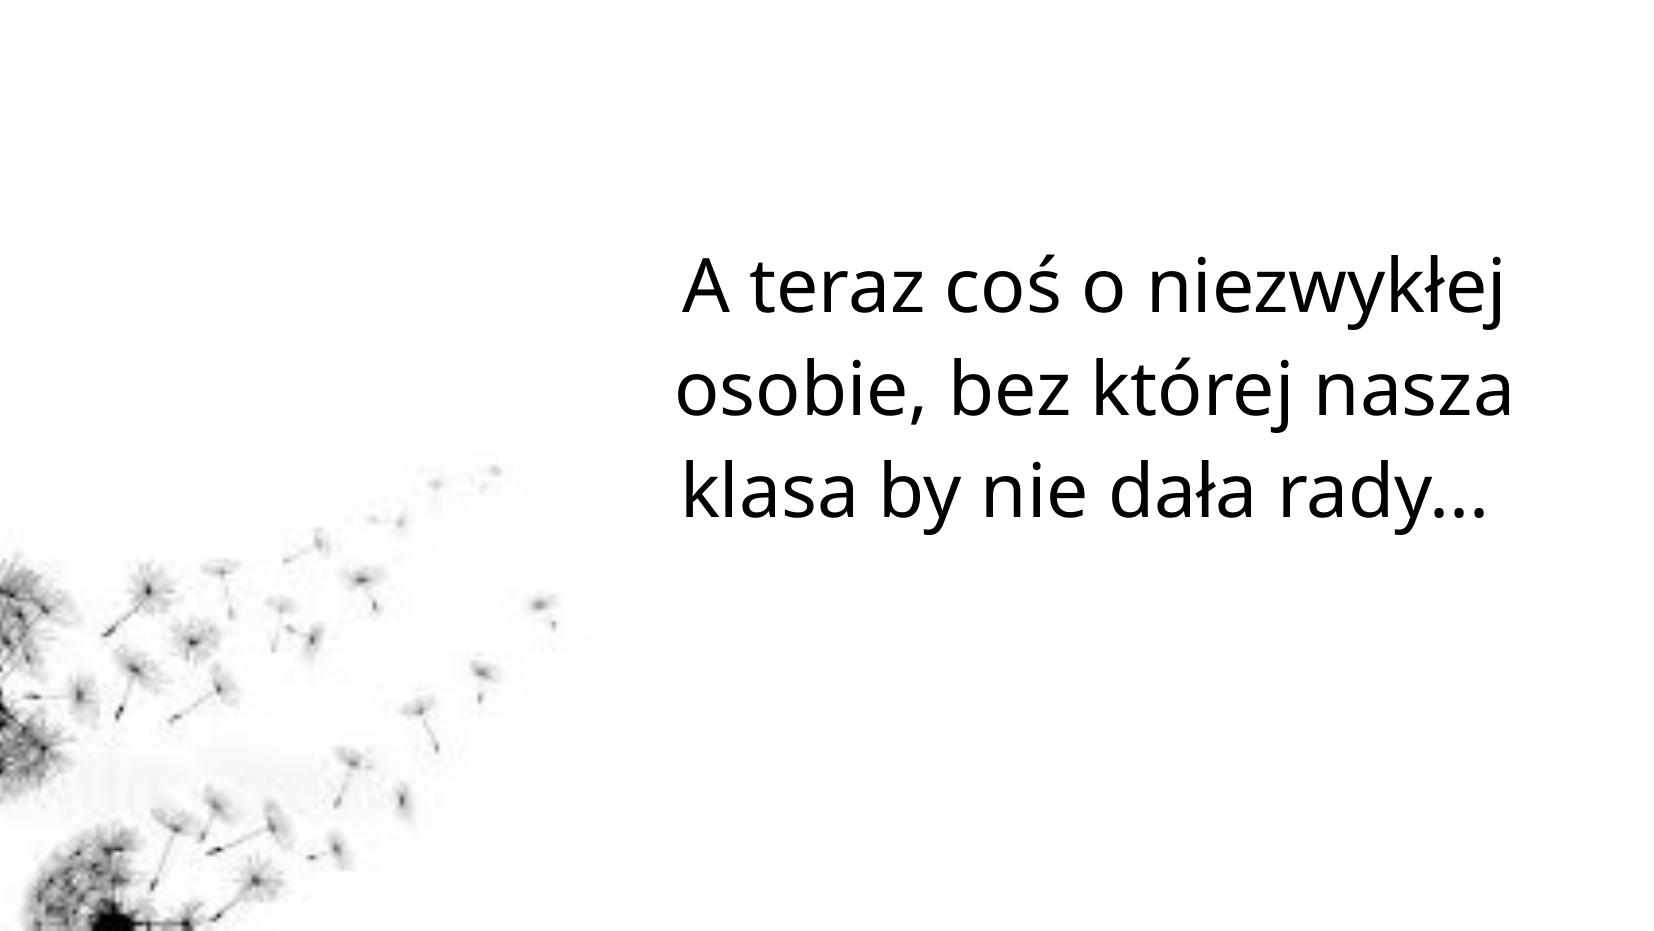

# A teraz coś o niezwykłej osobie, bez której nasza klasa by nie dała rady...